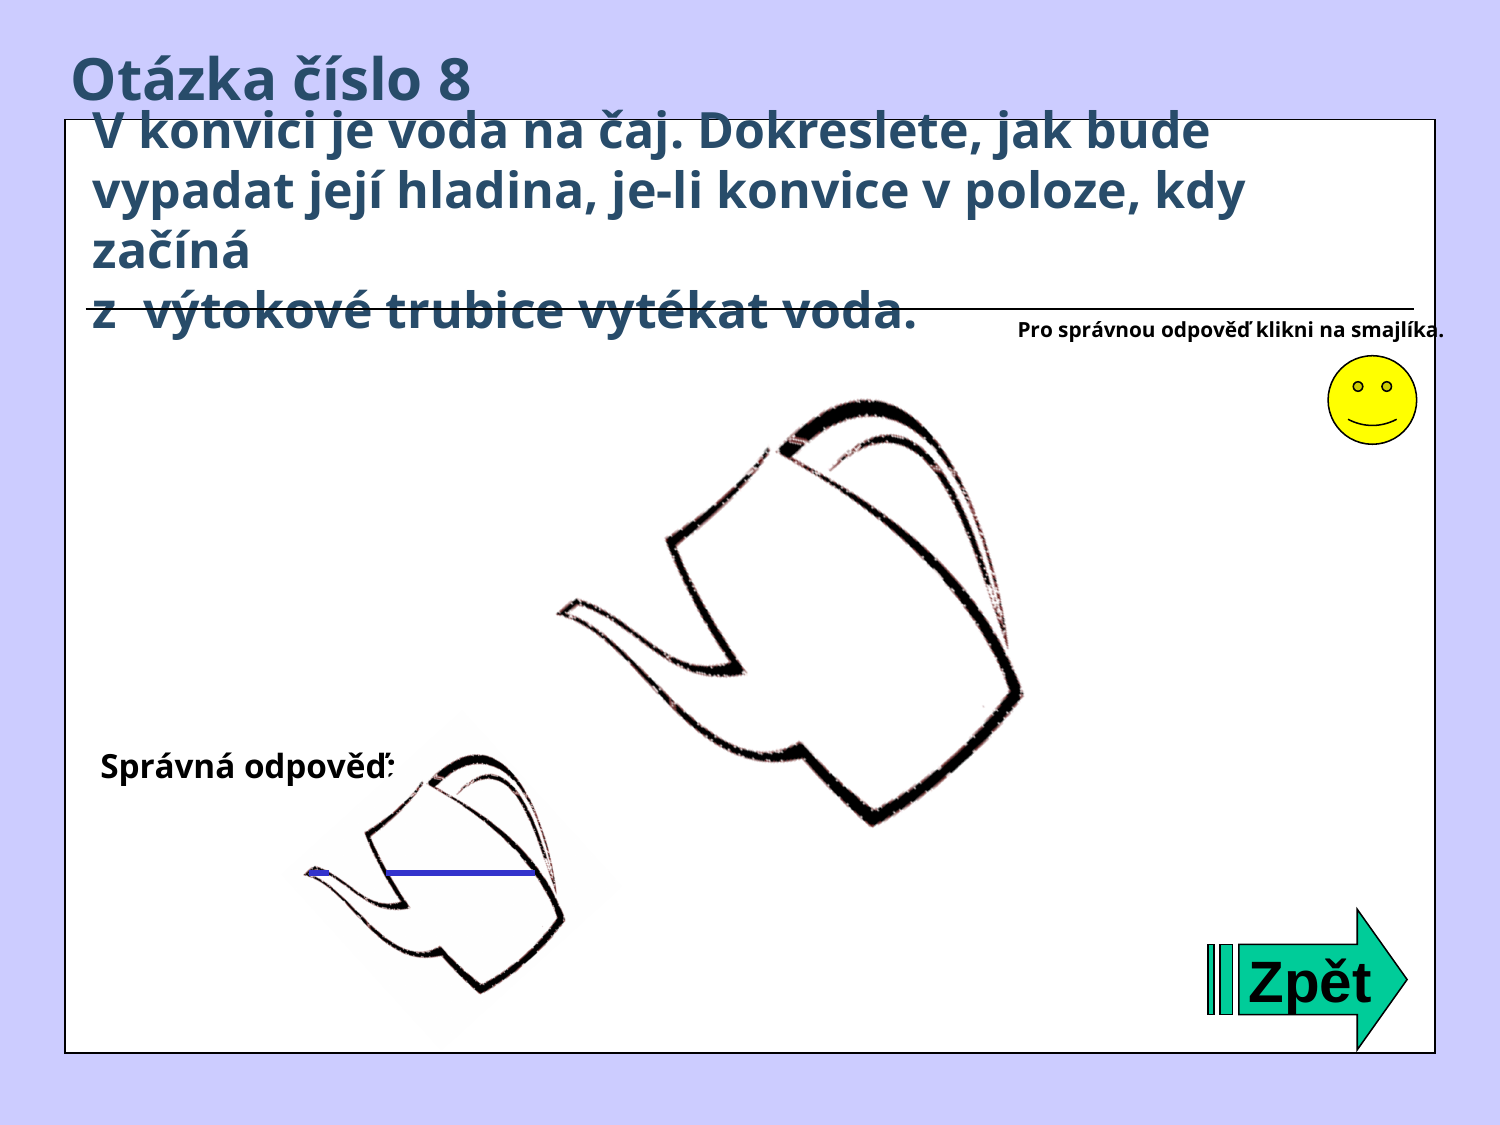

Otázka číslo 8
V konvici je voda na čaj. Dokreslete, jak bude vypadat její hladina, je-li konvice v poloze, kdy začíná
z výtokové trubice vytékat voda.
Pro správnou odpověď klikni na smajlíka.
Správná odpověď:
Zpět